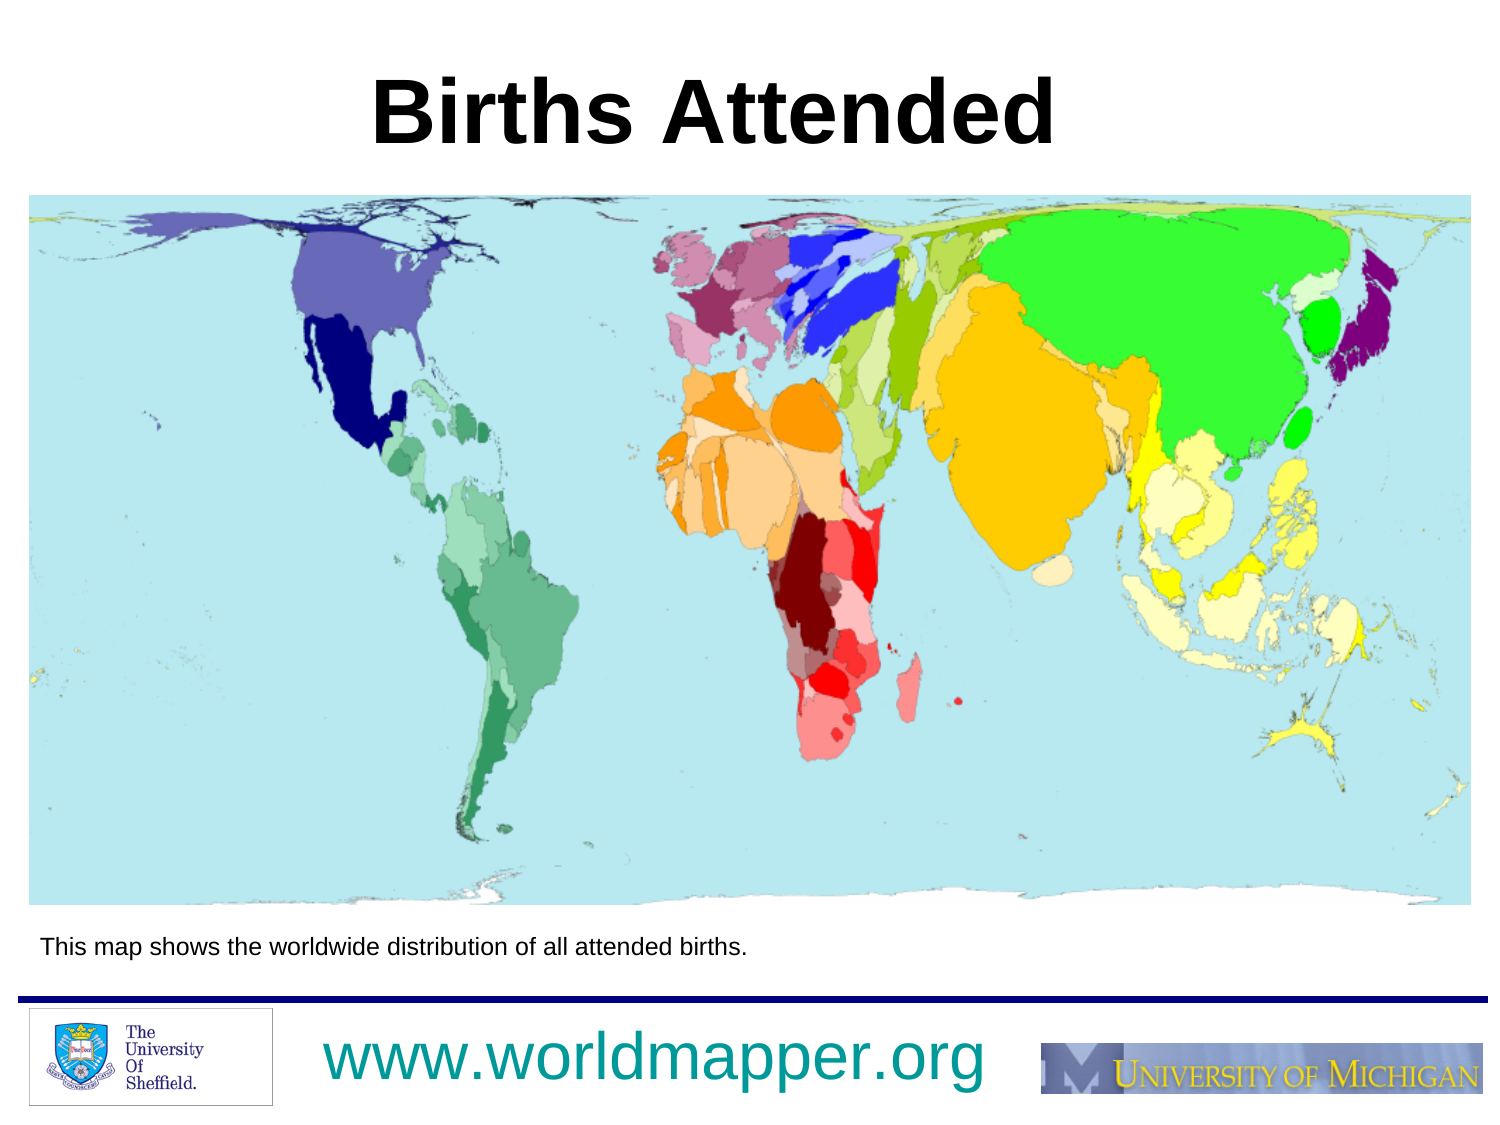

# Births Attended
This map shows the worldwide distribution of all attended births.